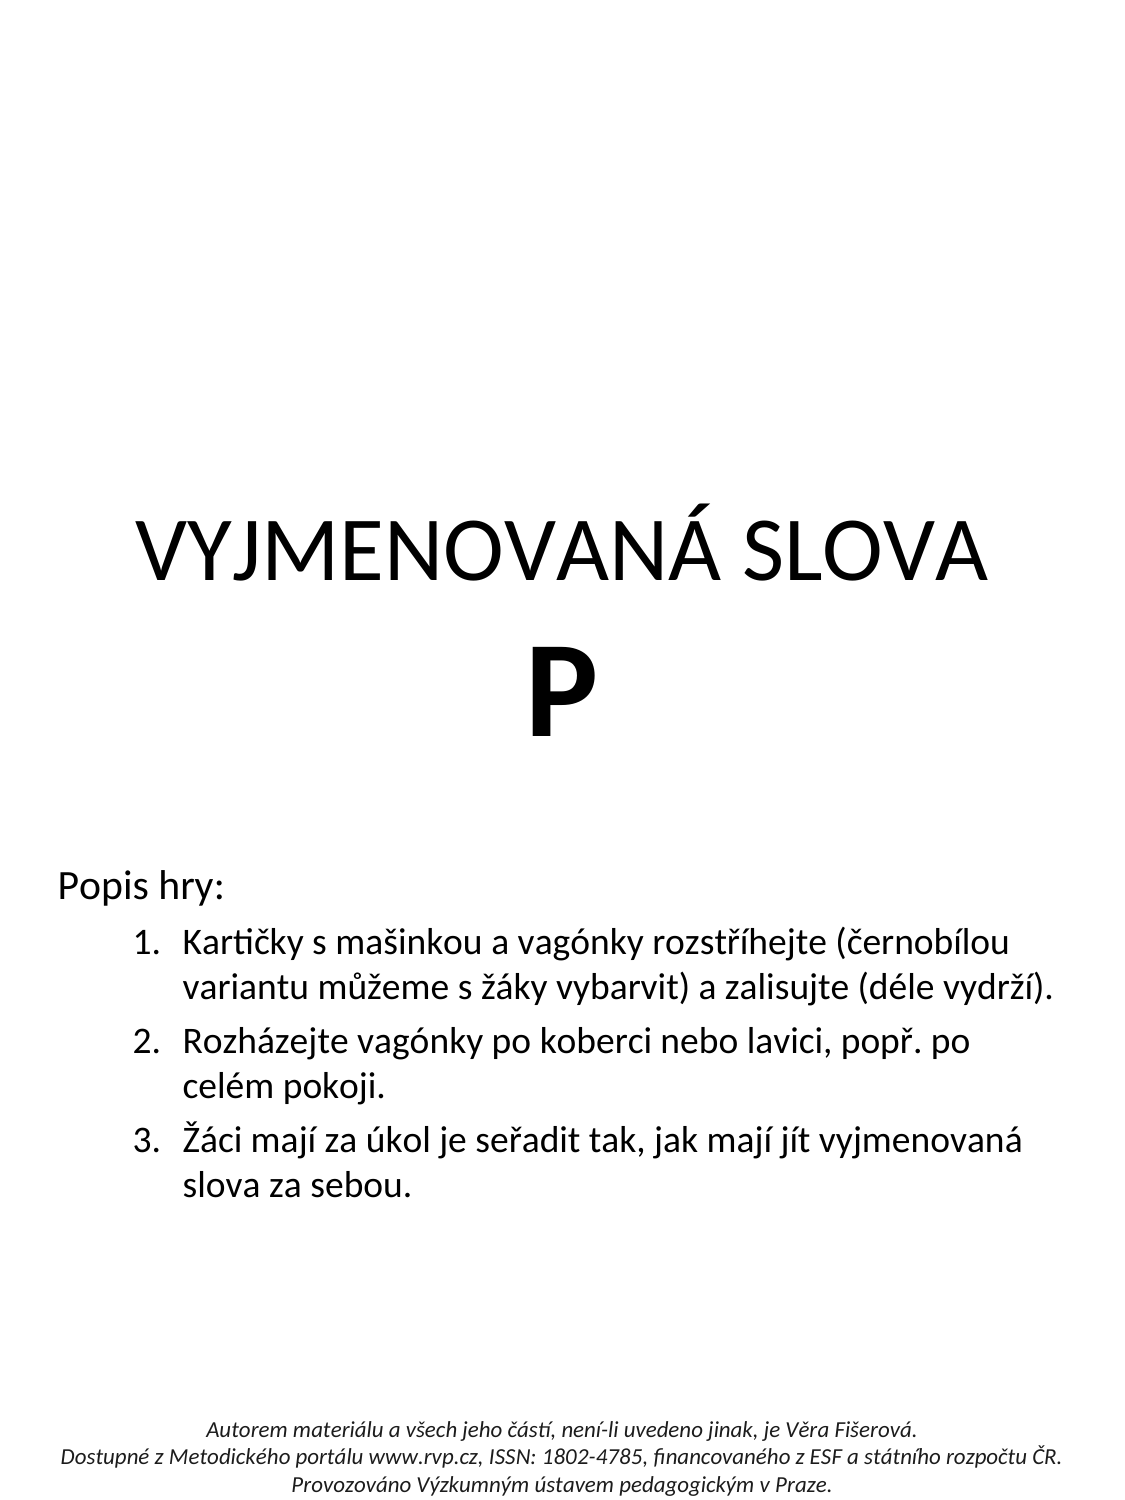

# VYJMENOVANÁ SLOVA P
Popis hry:
Kartičky s mašinkou a vagónky rozstříhejte (černobílou variantu můžeme s žáky vybarvit) a zalisujte (déle vydrží).
Rozházejte vagónky po koberci nebo lavici, popř. po celém pokoji.
Žáci mají za úkol je seřadit tak, jak mají jít vyjmenovaná slova za sebou.
Autorem materiálu a všech jeho částí, není-li uvedeno jinak, je Věra Fišerová.
Dostupné z Metodického portálu www.rvp.cz, ISSN: 1802-4785, financovaného z ESF a státního rozpočtu ČR. Provozováno Výzkumným ústavem pedagogickým v Praze.